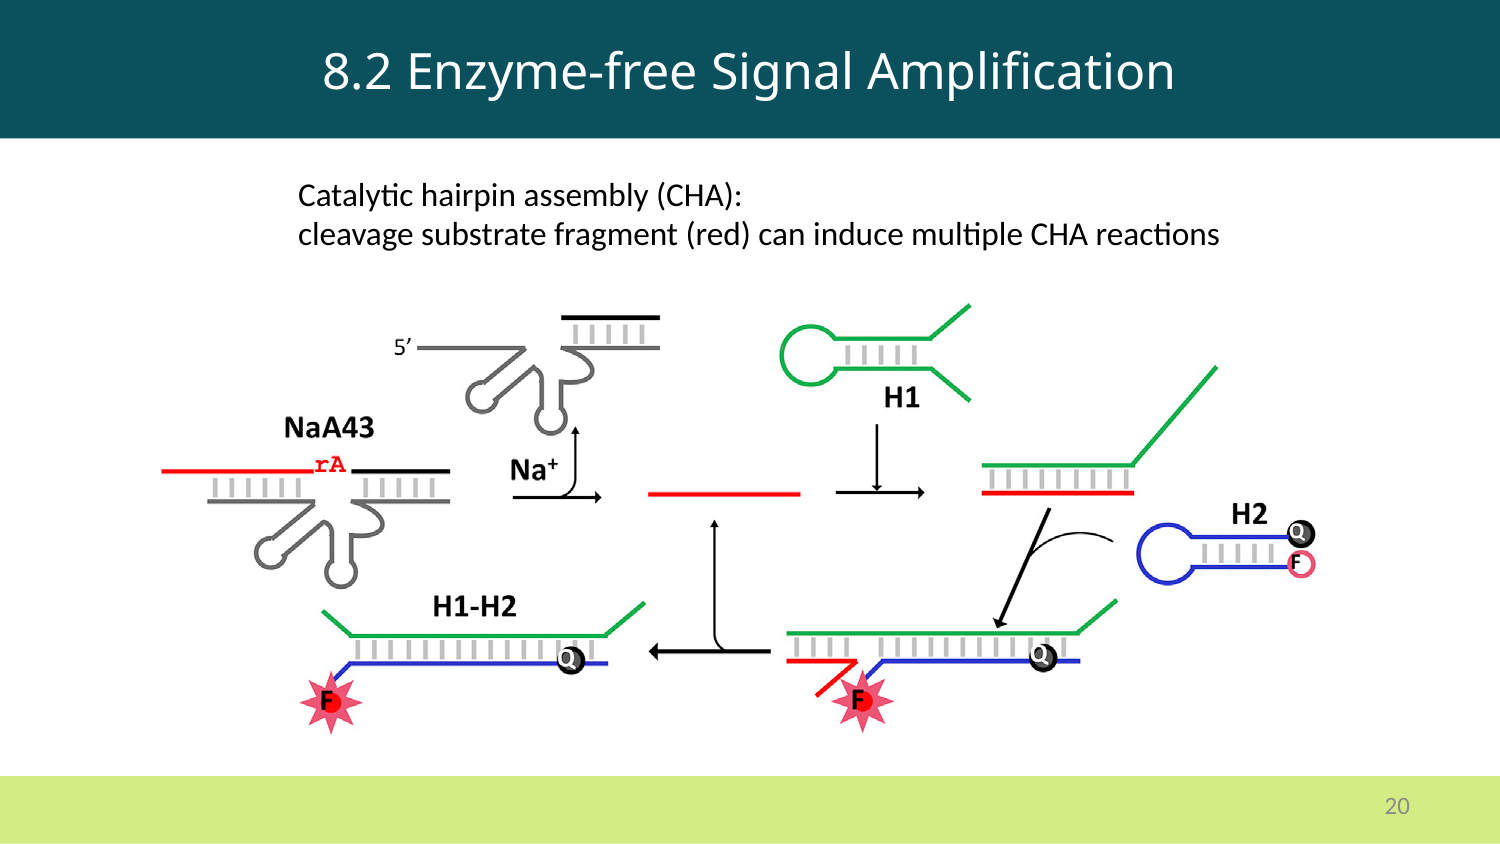

8.2 Enzyme-free Signal Amplification
Catalytic hairpin assembly (CHA):
cleavage substrate fragment (red) can induce multiple CHA reactions